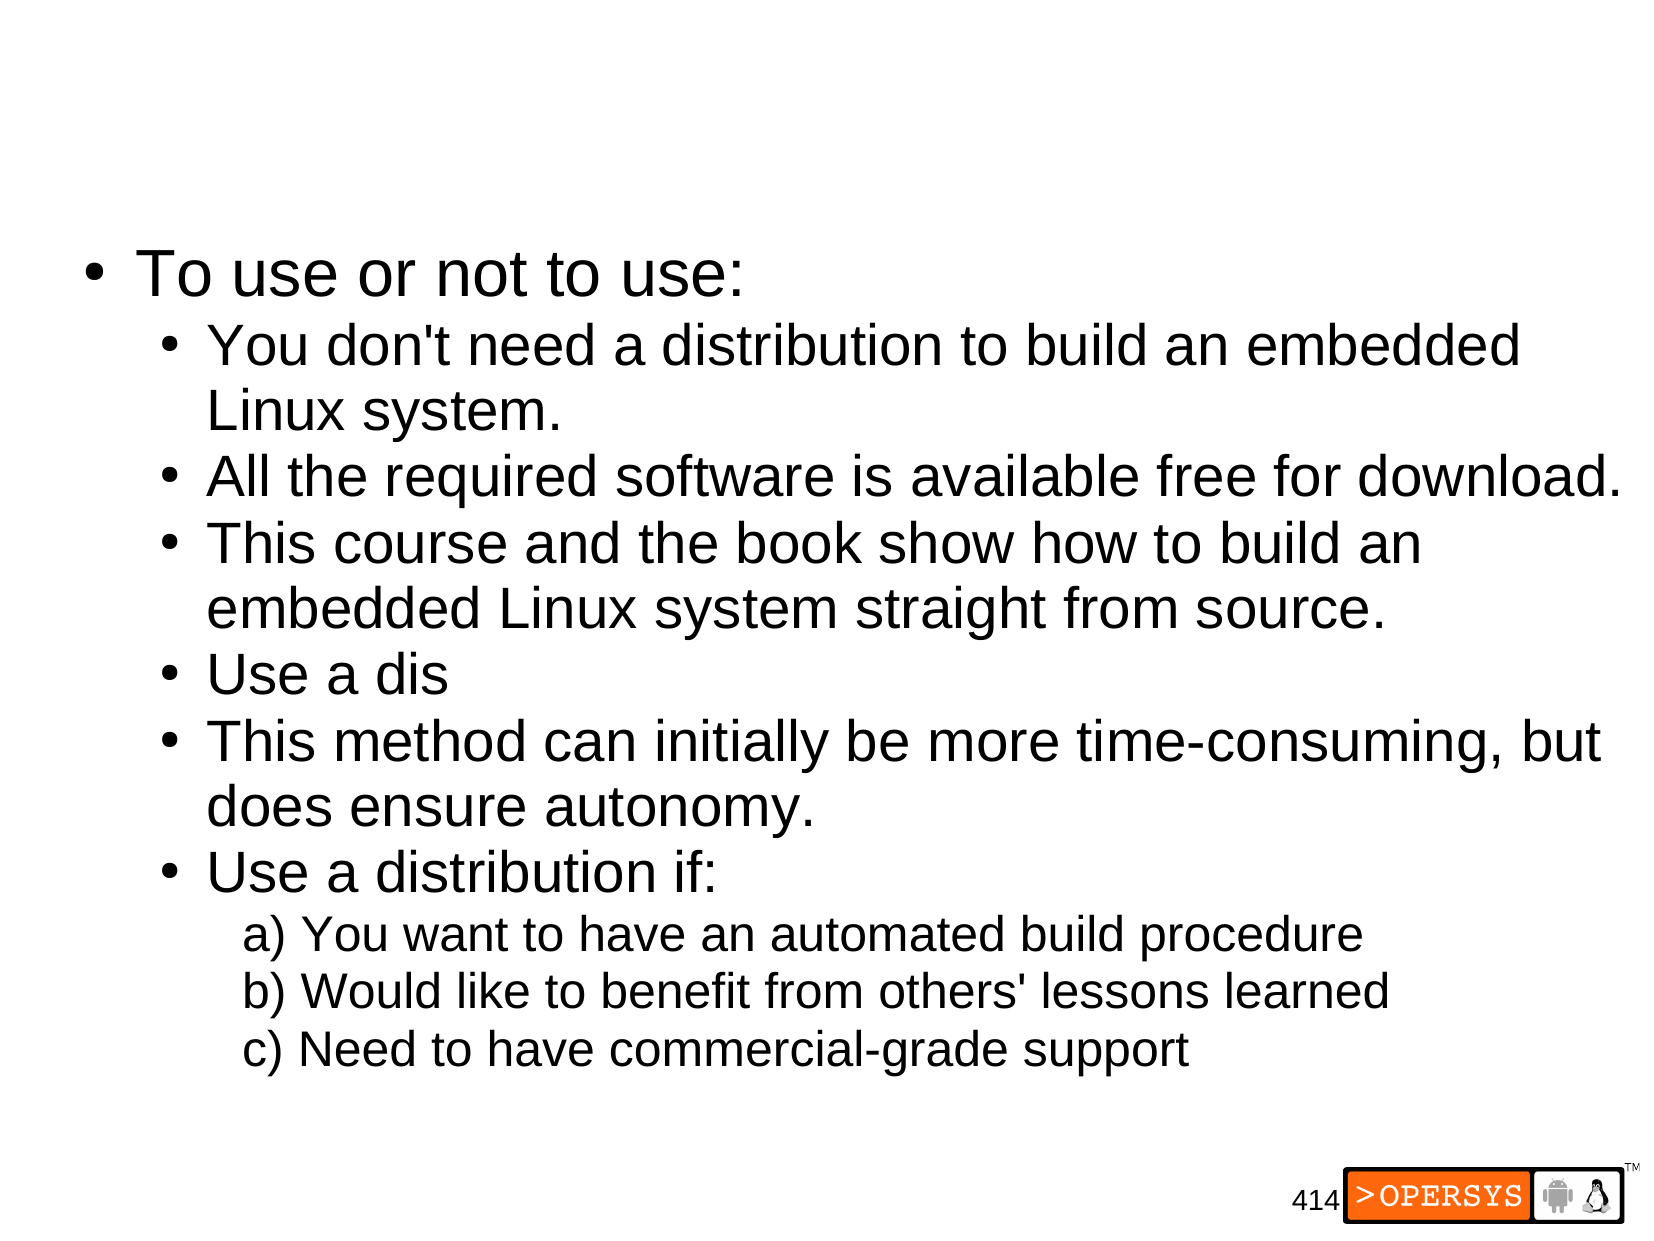

# To use or not to use:
You don't need a distribution to build an embedded Linux system.
All the required software is available free for download.
This course and the book show how to build an embedded Linux system straight from source.
Use a dis
This method can initially be more time-consuming, but does ensure autonomy.
Use a distribution if:
 You want to have an automated build procedure
 Would like to benefit from others' lessons learned
 Need to have commercial-grade support